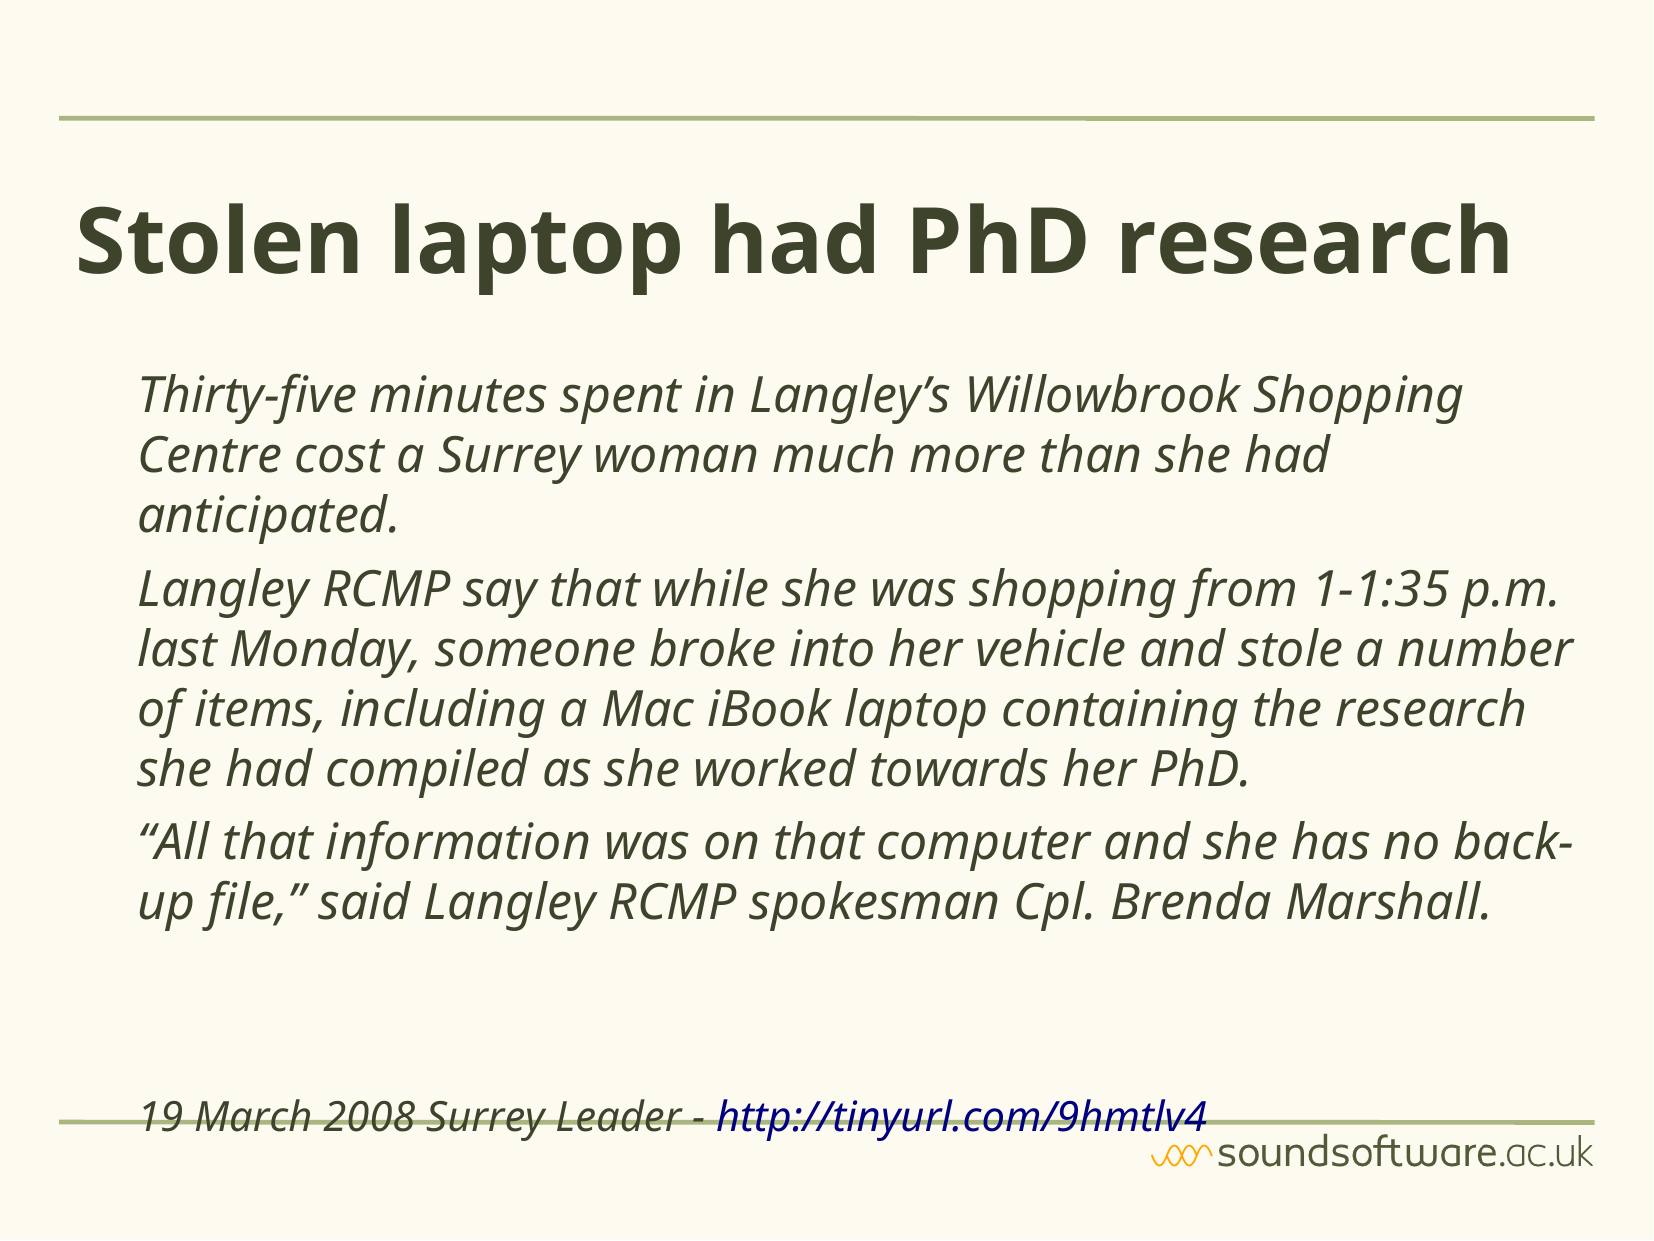

# Stolen laptop had PhD research
Thirty-five minutes spent in Langley’s Willowbrook Shopping Centre cost a Surrey woman much more than she had anticipated.
Langley RCMP say that while she was shopping from 1-1:35 p.m. last Monday, someone broke into her vehicle and stole a number of items, including a Mac iBook laptop containing the research she had compiled as she worked towards her PhD.
“All that information was on that computer and she has no back-up file,” said Langley RCMP spokesman Cpl. Brenda Marshall.
19 March 2008 Surrey Leader - http://tinyurl.com/9hmtlv4